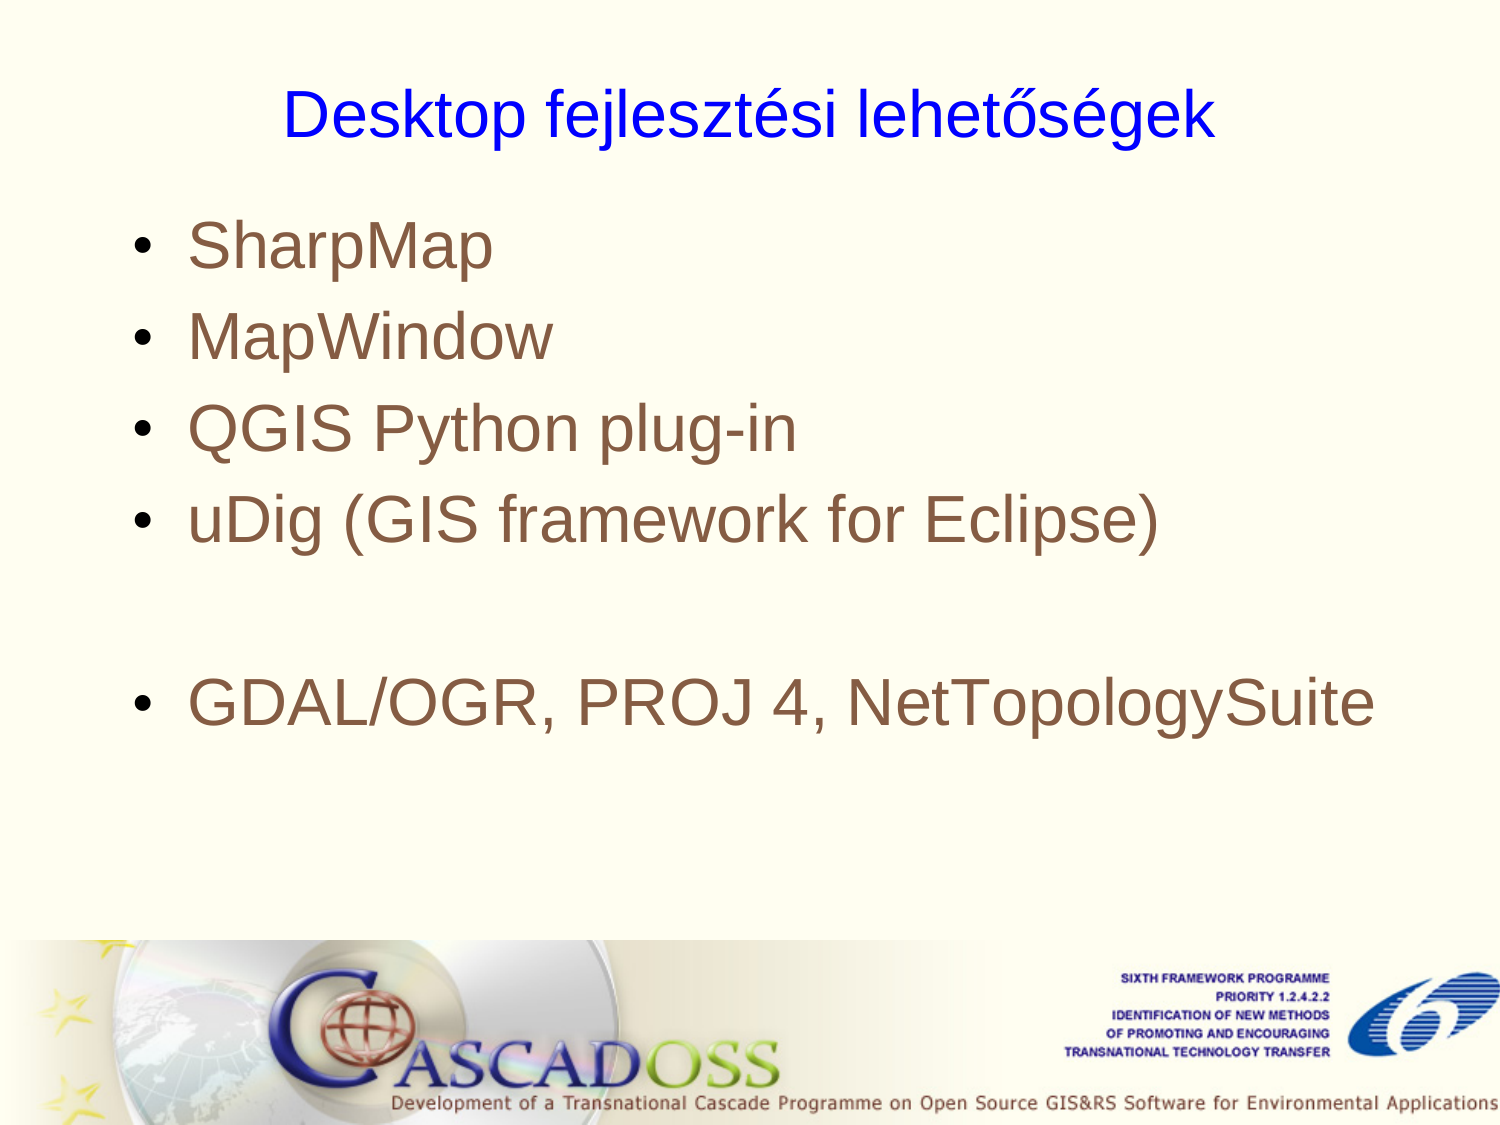

# Desktop fejlesztési lehetőségek
SharpMap
MapWindow
QGIS Python plug-in
uDig (GIS framework for Eclipse)
GDAL/OGR, PROJ 4, NetTopologySuite